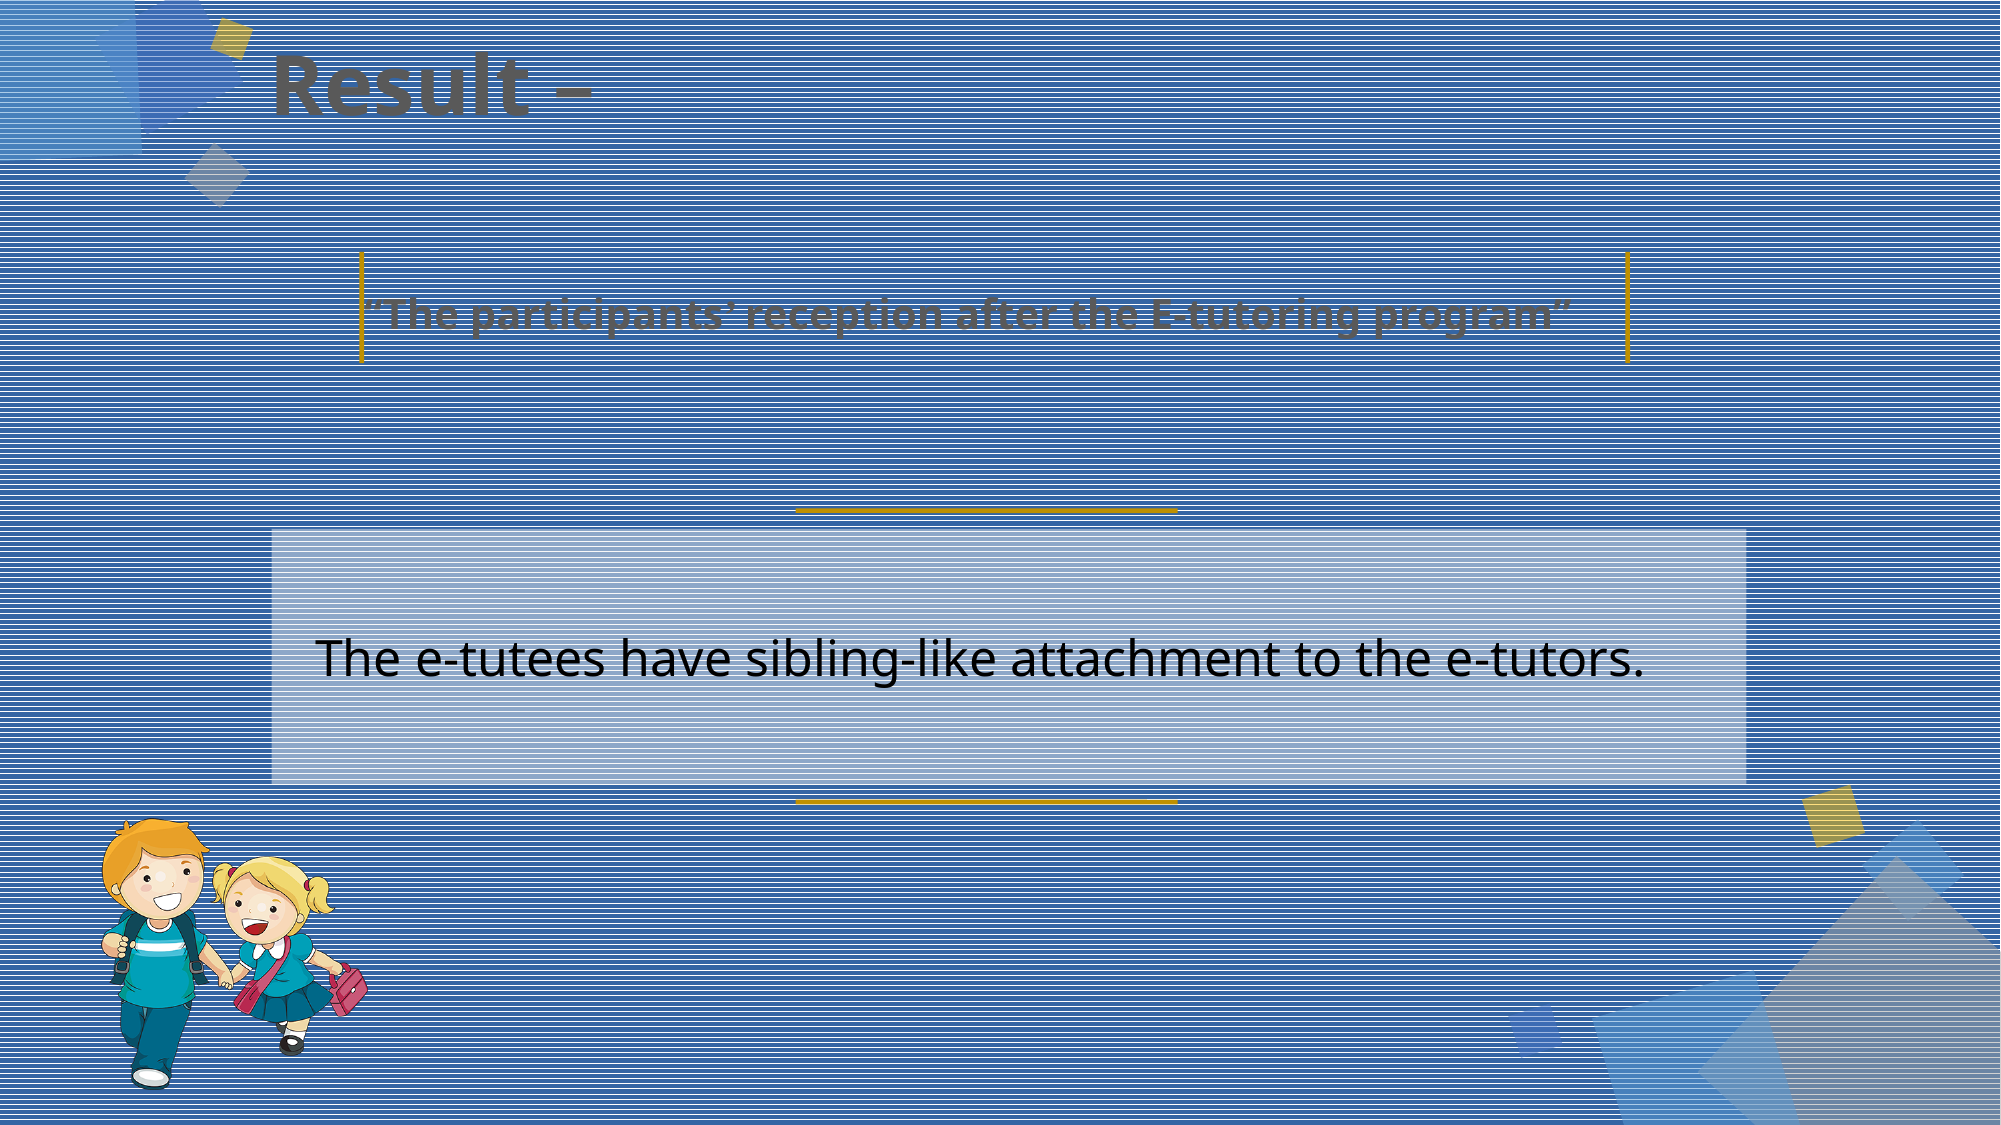

# Result –
“The participants’ reception after the E-tutoring program”
The e-tutees have sibling-like attachment to the e-tutors.